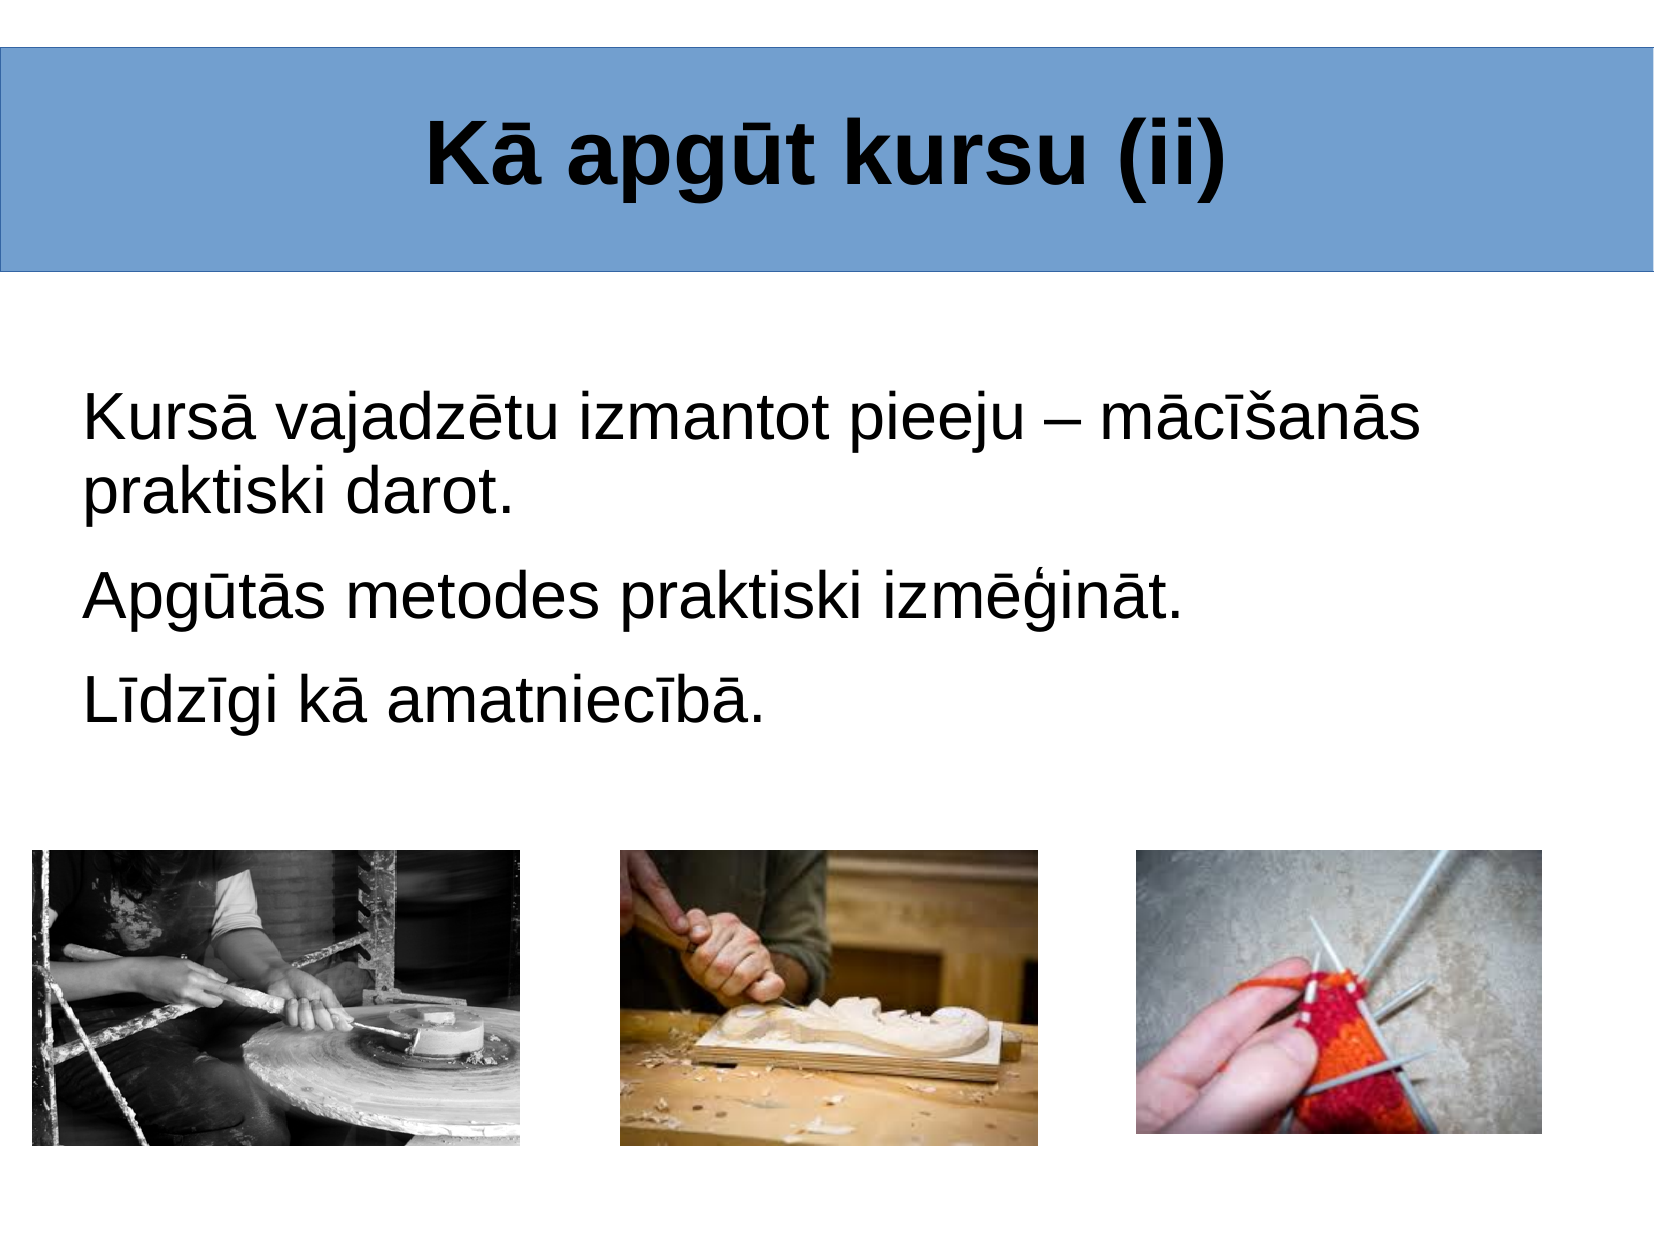

# Kā apgūt kursu (ii)
Kursā vajadzētu izmantot pieeju – mācīšanās praktiski darot.
Apgūtās metodes praktiski izmēģināt.
Līdzīgi kā amatniecībā.